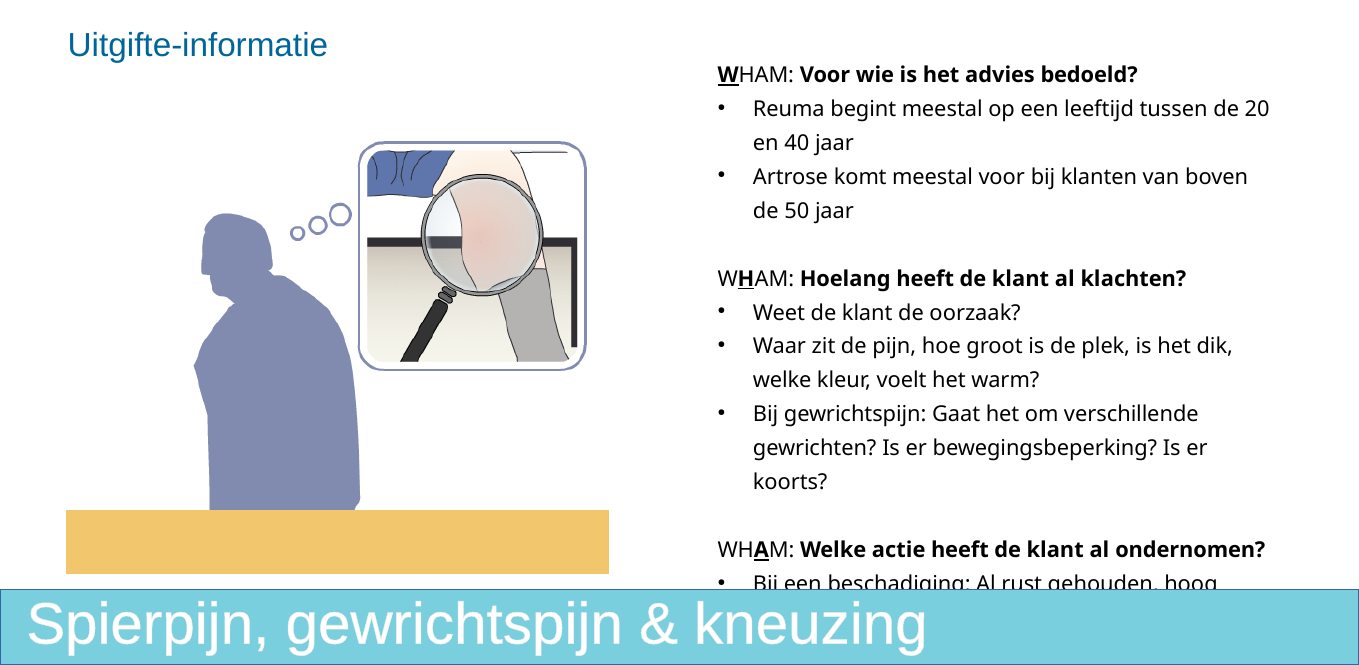

# Uitgifte-informatie
WHAM: Voor wie is het advies bedoeld?
Reuma begint meestal op een leeftijd tussen de 20 en 40 jaar
Artrose komt meestal voor bij klanten van boven de 50 jaar
WHAM: Hoelang heeft de klant al klachten?
Weet de klant de oorzaak?
Waar zit de pijn, hoe groot is de plek, is het dik, welke kleur, voelt het warm?
Bij gewrichtspijn: Gaat het om verschillende gewrichten? Is er bewegingsbeperking? Is er koorts?
WHAM: Welke actie heeft de klant al ondernomen?
Bij een beschadiging: Al rust gehouden, hoog gehouden?
Al een zelfzorgmiddel gebruikt?
Spierpijn, gewrichtspijn & kneuzing